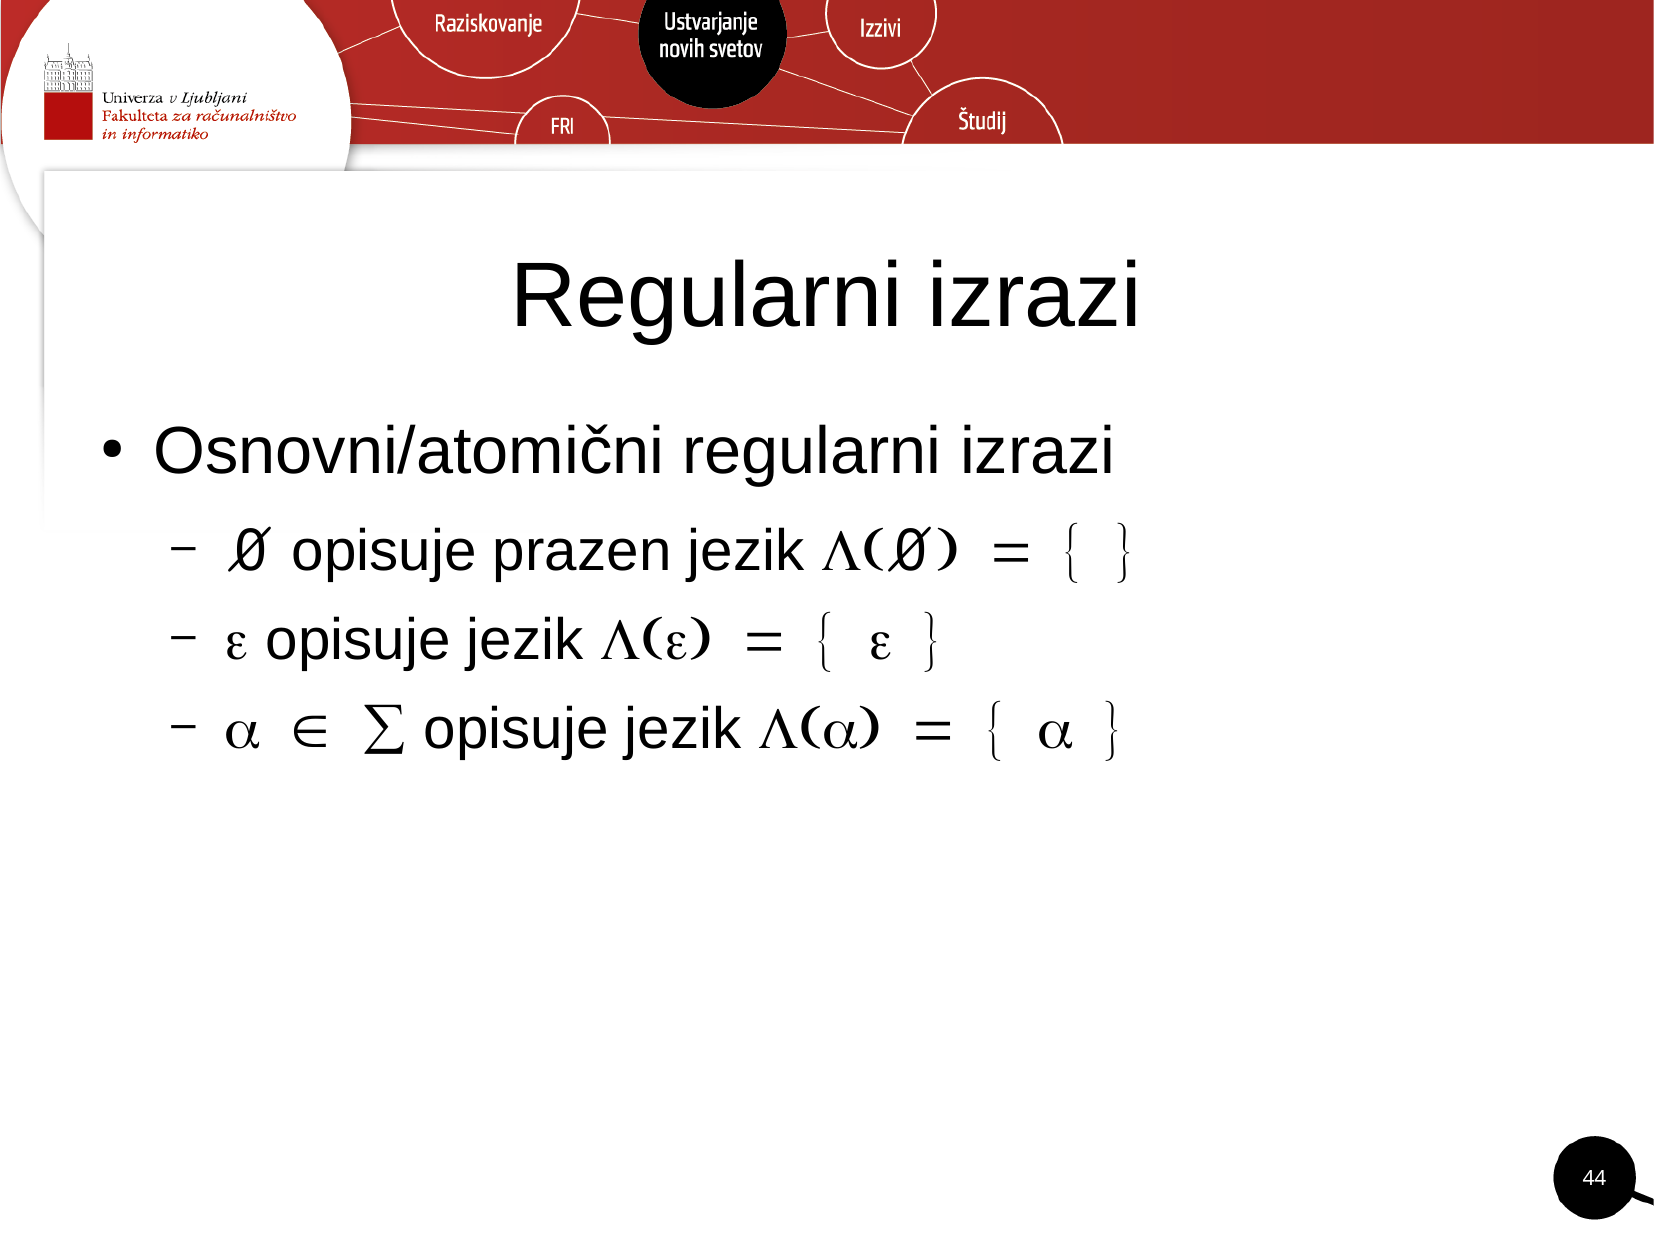

# Regularni izrazi
Osnovni/atomični regularni izrazi
∅ opisuje prazen jezik L(∅) = { }
ε opisuje jezik L(ε) = { ε }
a ∈ ∑ opisuje jezik L(a) = { a }